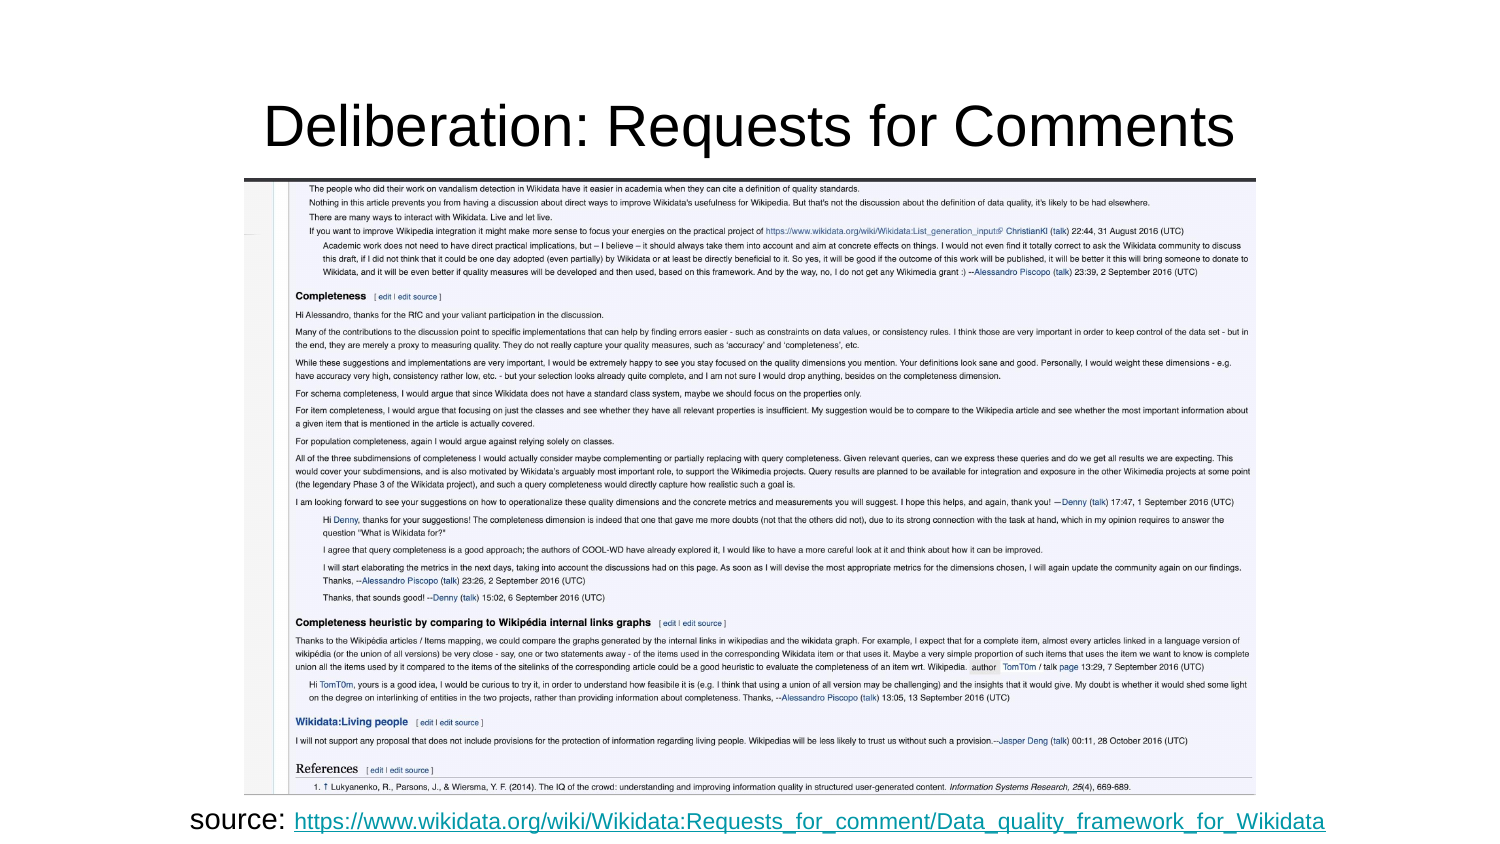

# Deliberation: Requests for Comments
source: https://www.wikidata.org/wiki/Wikidata:Requests_for_comment/Data_quality_framework_for_Wikidata